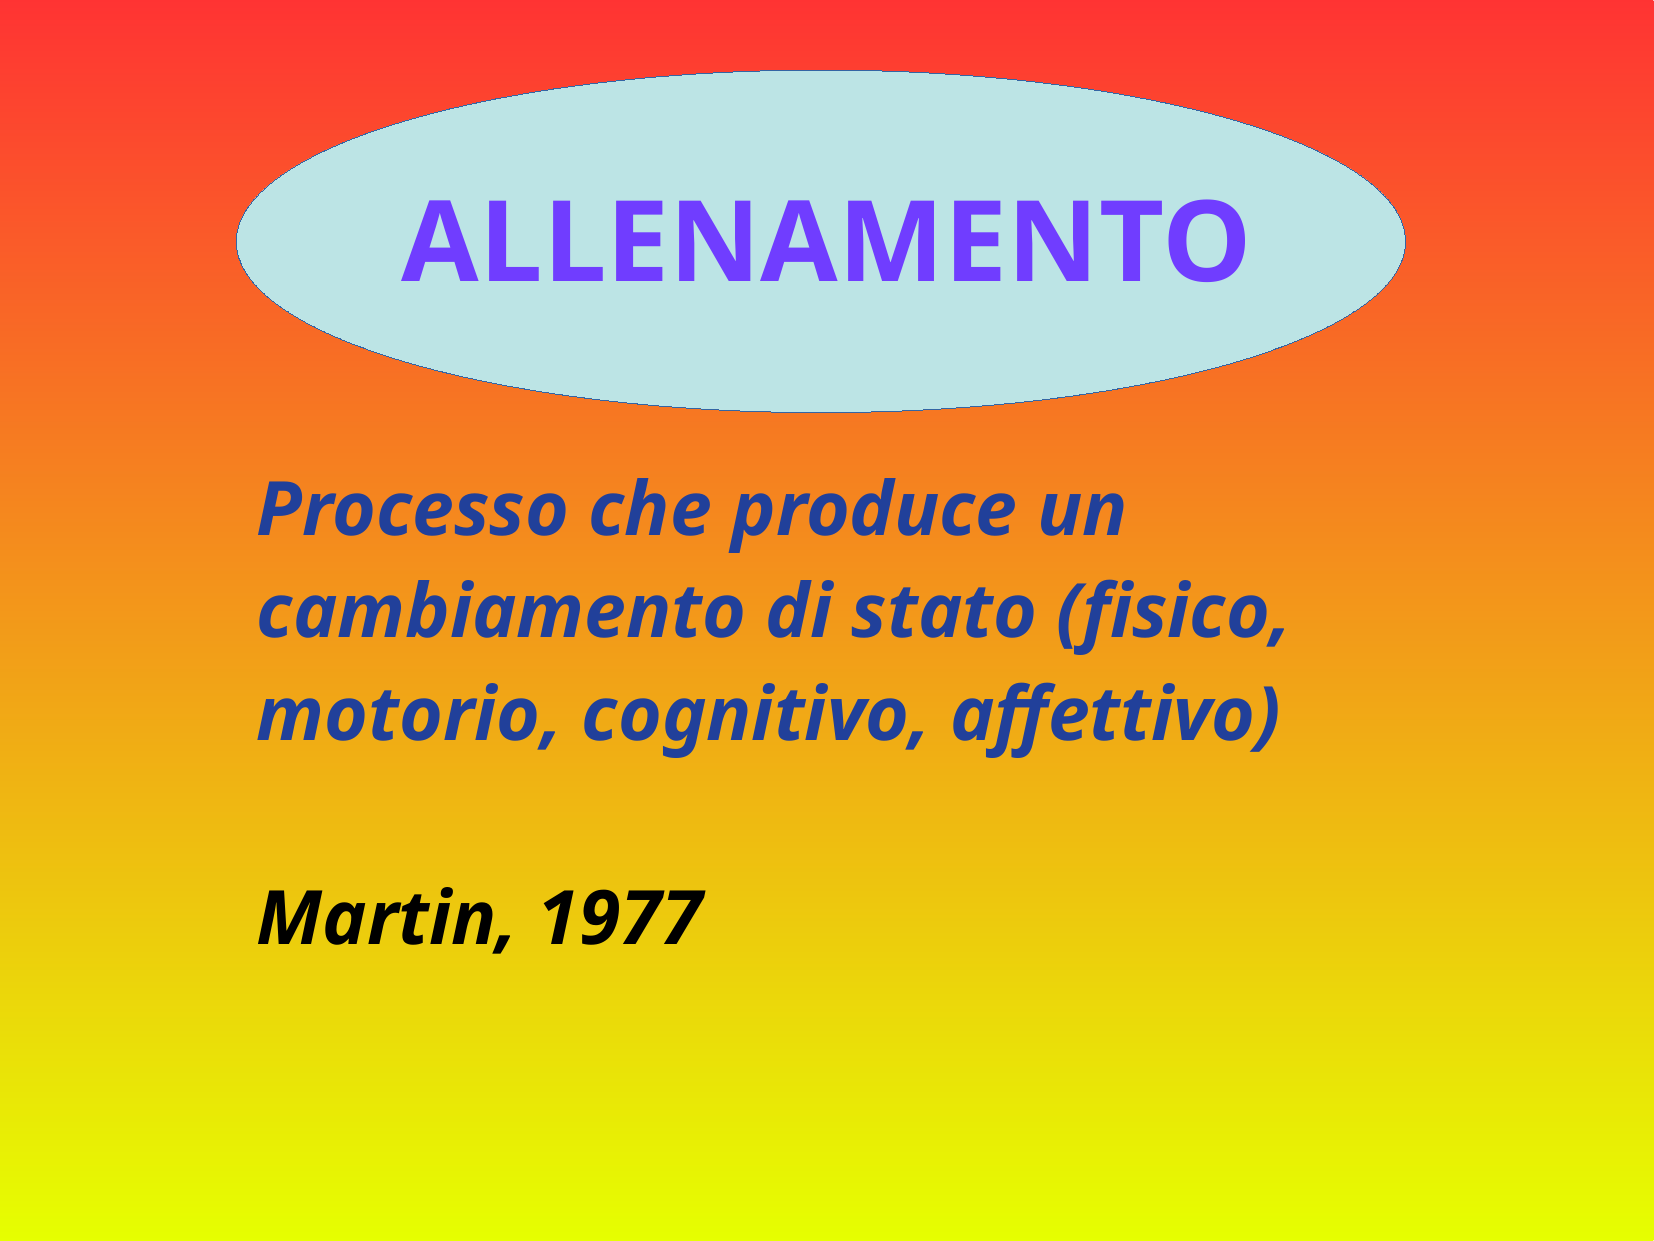

ALLENAMENTO
Processo che produce un
cambiamento di stato (fisico,
motorio, cognitivo, affettivo)
Martin, 1977